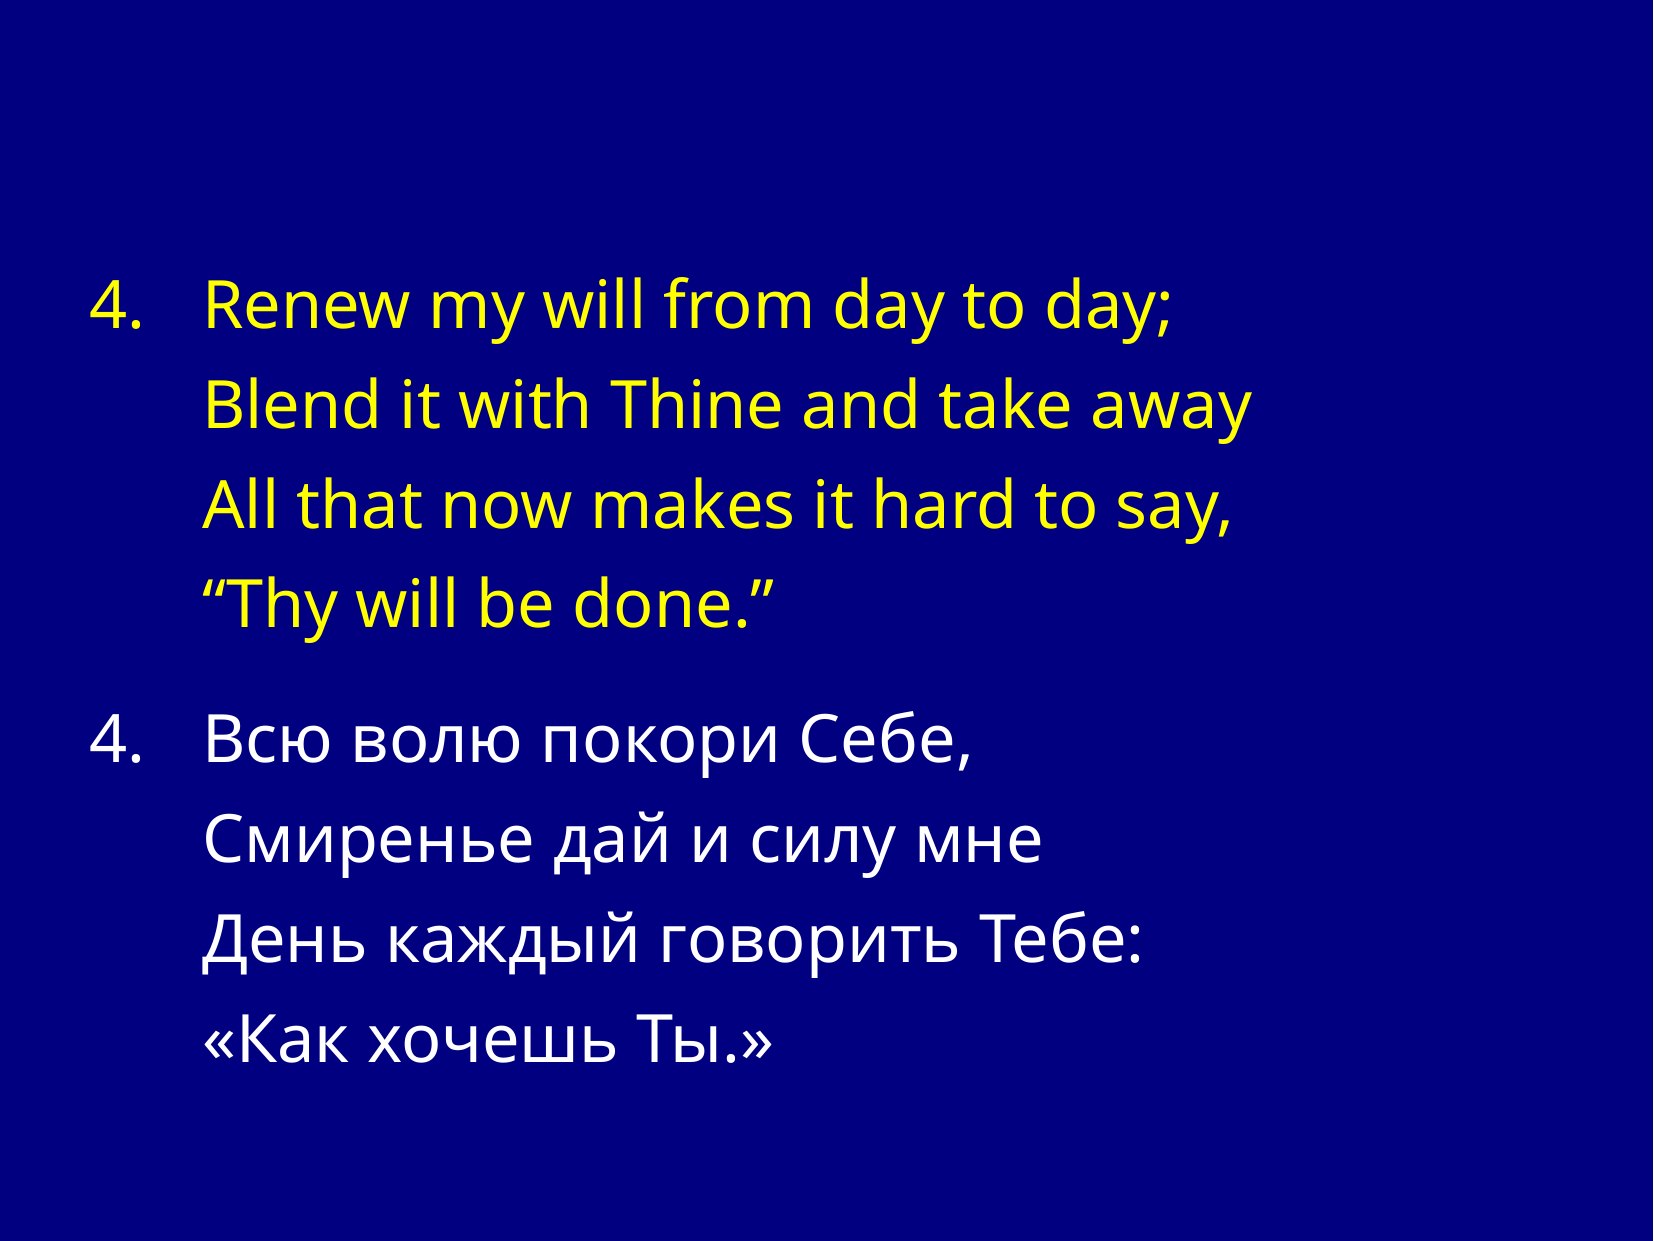

4.	Renew my will from day to day;
	Blend it with Thine and take away
	All that now makes it hard to say,
	“Thy will be done.”
4.	Всю волю покори Себе,
	Смиренье дай и силу мне
	День каждый говорить Тебе:
	«Как хочешь Ты.»